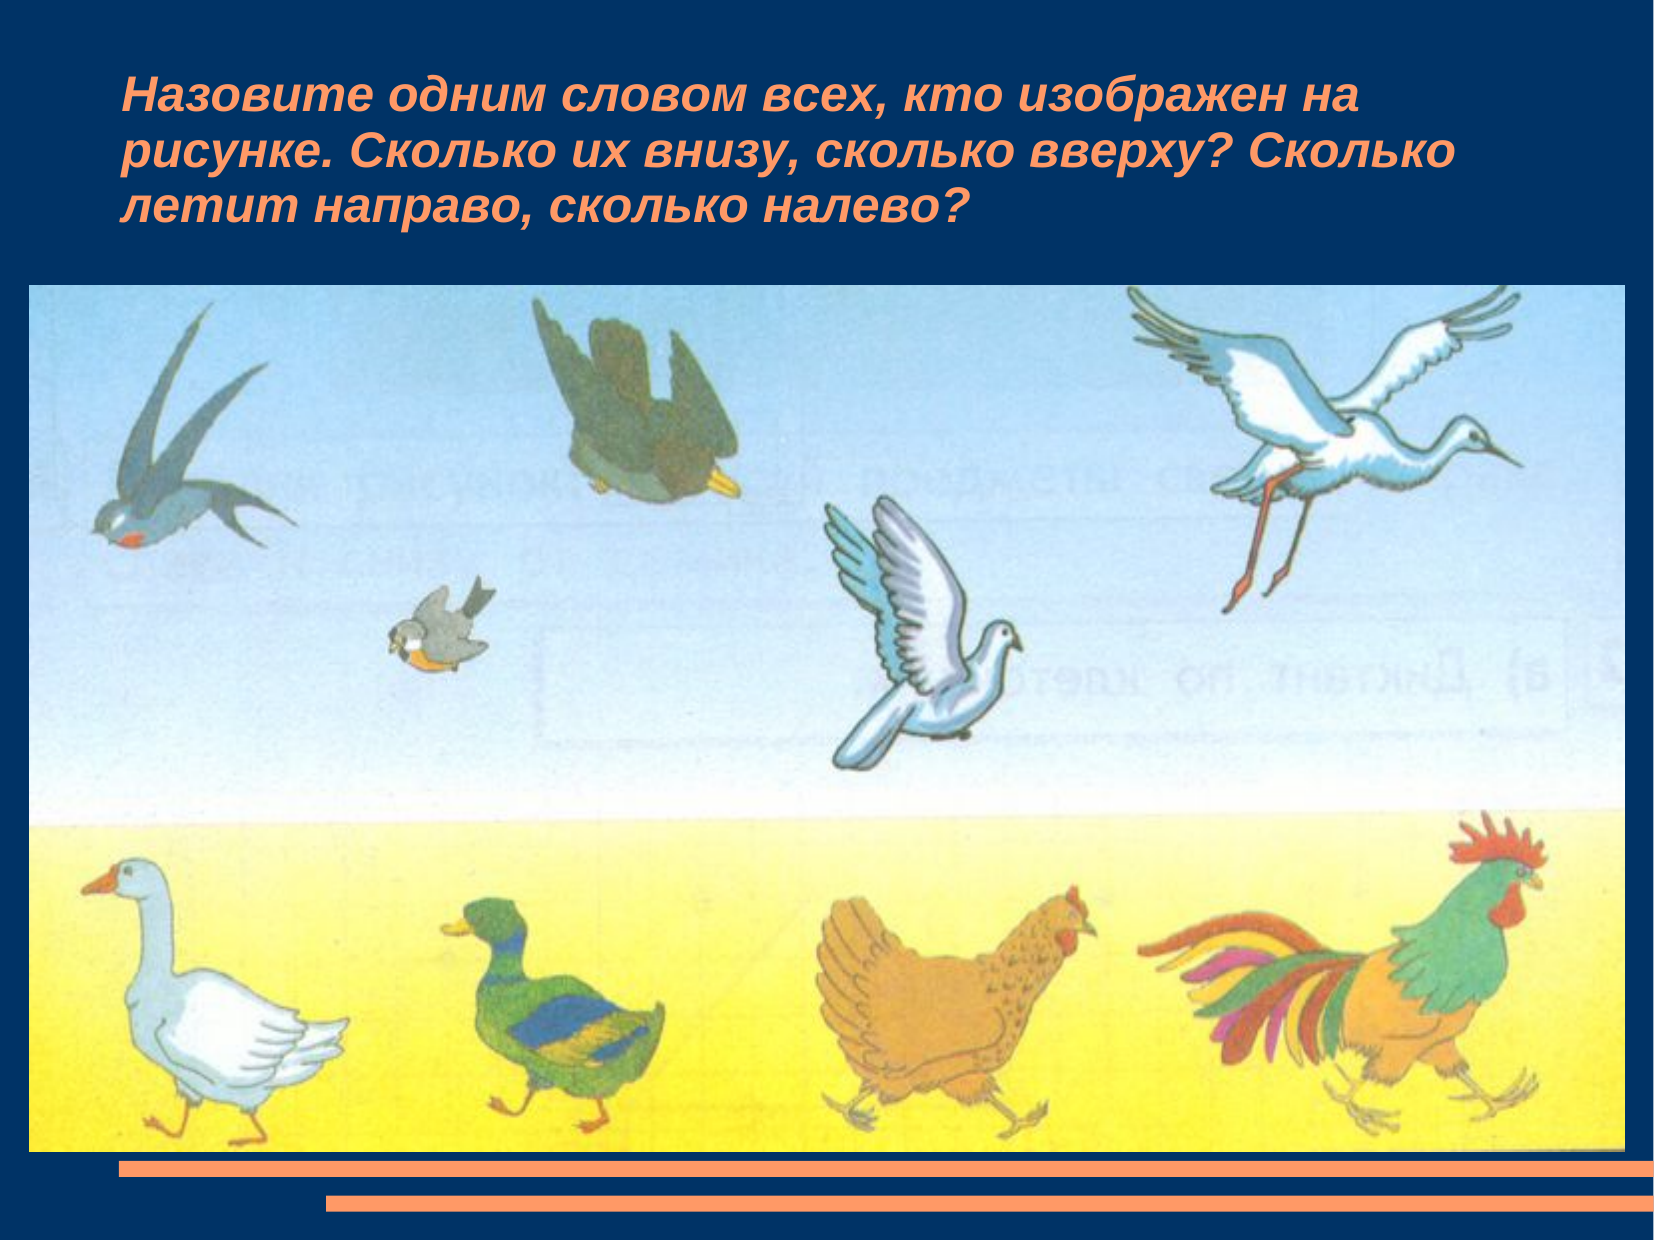

# Назовите одним словом всех, кто изображен на рисунке. Сколько их внизу, сколько вверху? Сколько летит направо, сколько налево?